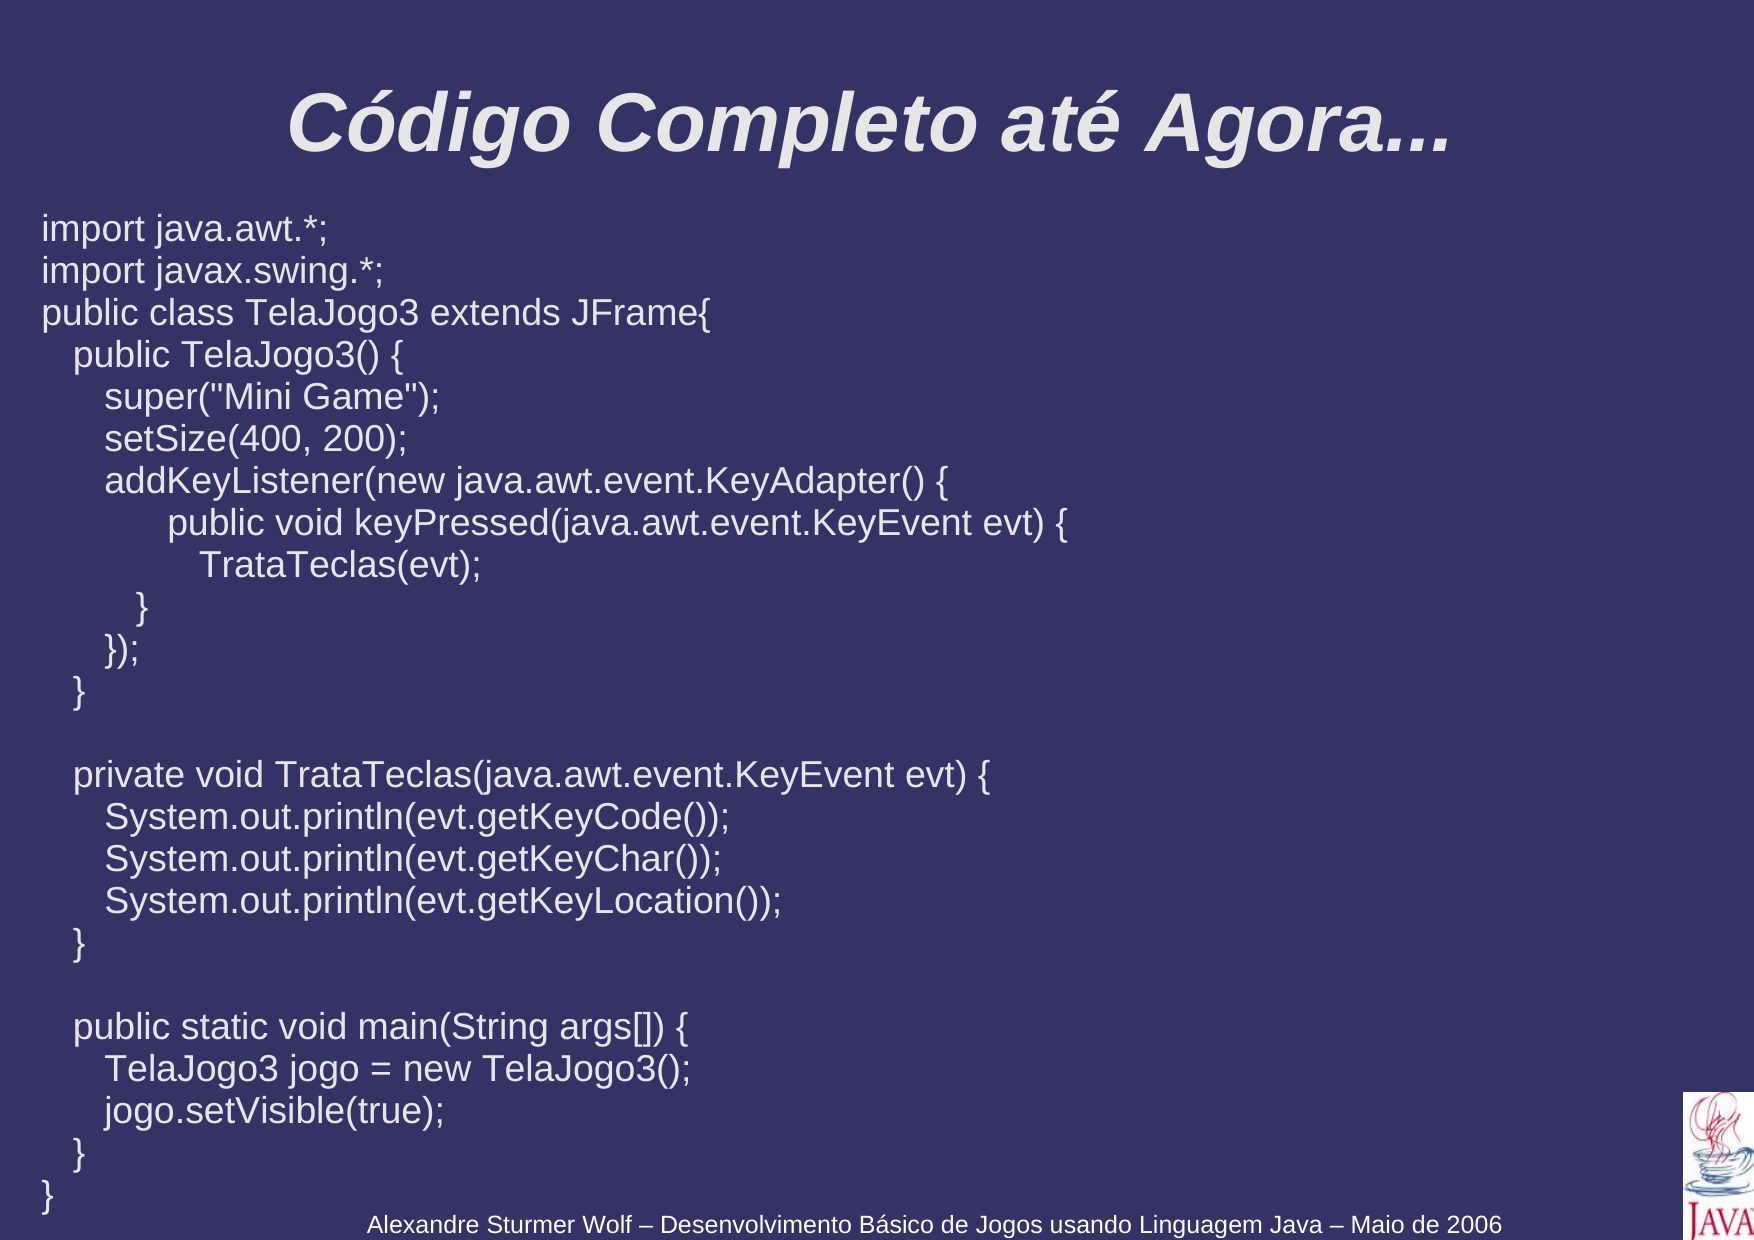

# Código Completo até Agora...
import java.awt.*;
import javax.swing.*;
public class TelaJogo3 extends JFrame{
 public TelaJogo3() {
 super("Mini Game");
 setSize(400, 200);
 addKeyListener(new java.awt.event.KeyAdapter() {
 public void keyPressed(java.awt.event.KeyEvent evt) {
 TrataTeclas(evt);
 }
 });
 }
 private void TrataTeclas(java.awt.event.KeyEvent evt) {
 System.out.println(evt.getKeyCode());
 System.out.println(evt.getKeyChar());
 System.out.println(evt.getKeyLocation());
 }
 public static void main(String args[]) {
 TelaJogo3 jogo = new TelaJogo3();
 jogo.setVisible(true);
 }
}